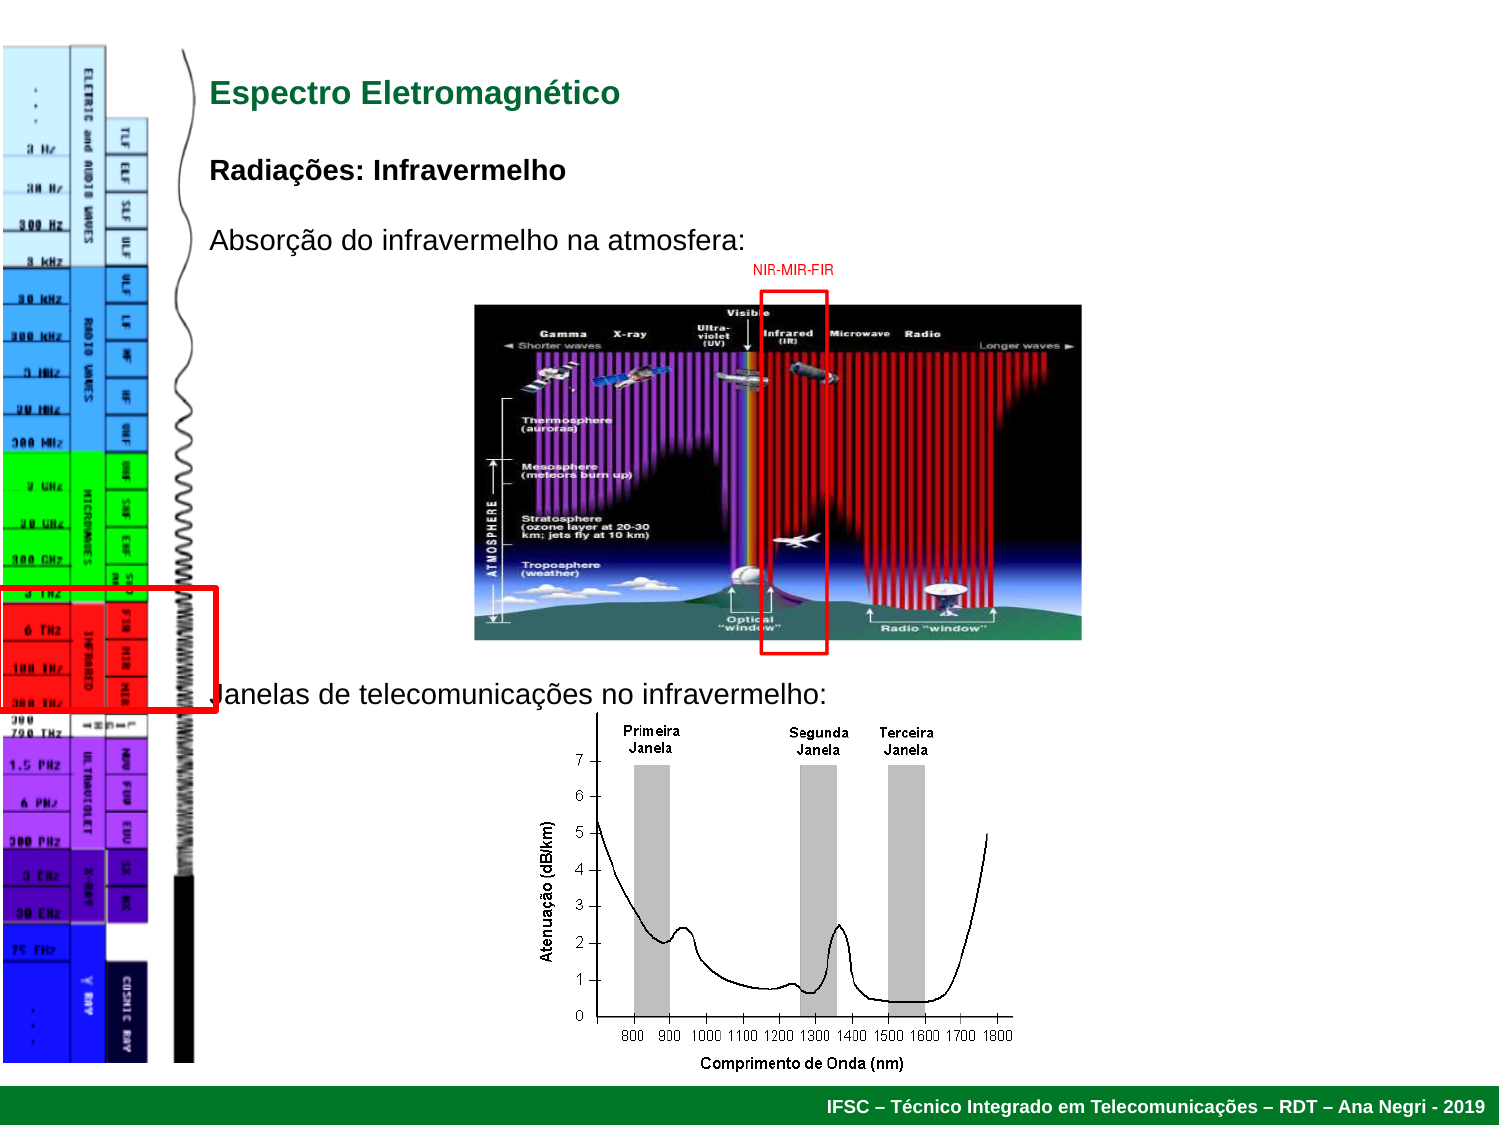

Espectro Eletromagnético
Radiações: Infravermelho
Absorção do infravermelho na atmosfera:
Janelas de telecomunicações no infravermelho:
ção
IFSC – Técnico Integrado em Telecomunicações – RDT – Ana Negri - 2019